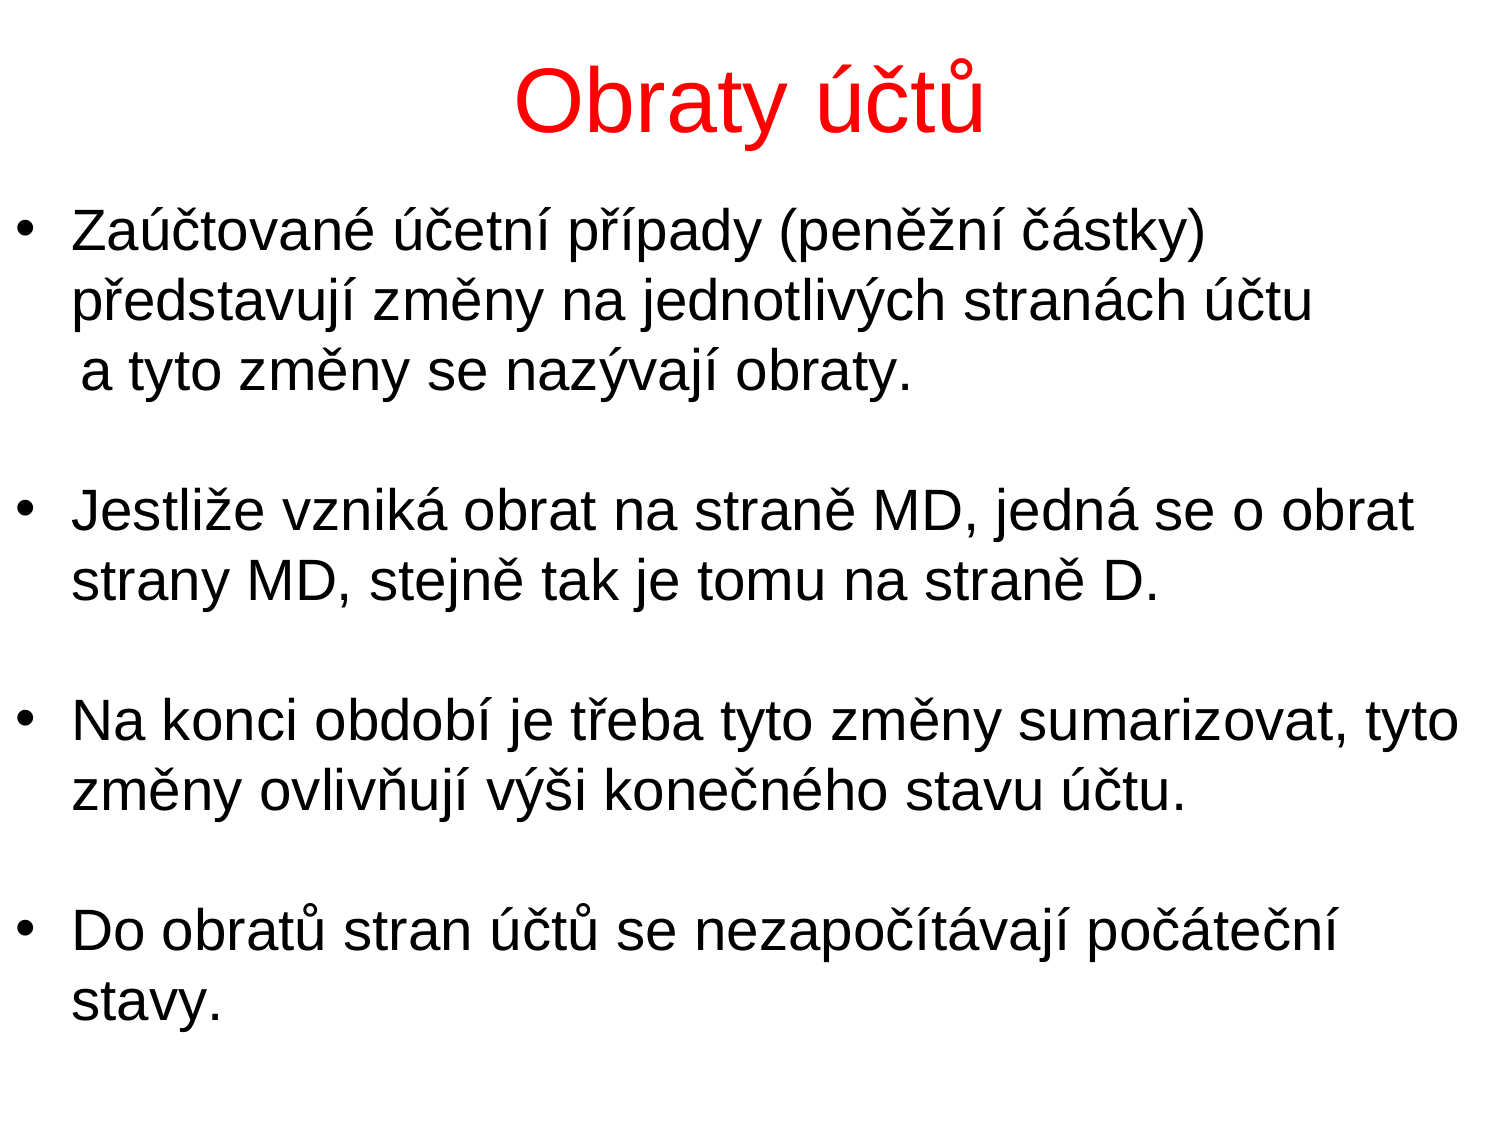

# Obraty účtů
Zaúčtované účetní případy (peněžní částky) představují změny na jednotlivých stranách účtu
 a tyto změny se nazývají obraty.
Jestliže vzniká obrat na straně MD, jedná se o obrat strany MD, stejně tak je tomu na straně D.
Na konci období je třeba tyto změny sumarizovat, tyto změny ovlivňují výši konečného stavu účtu.
Do obratů stran účtů se nezapočítávají počáteční stavy.